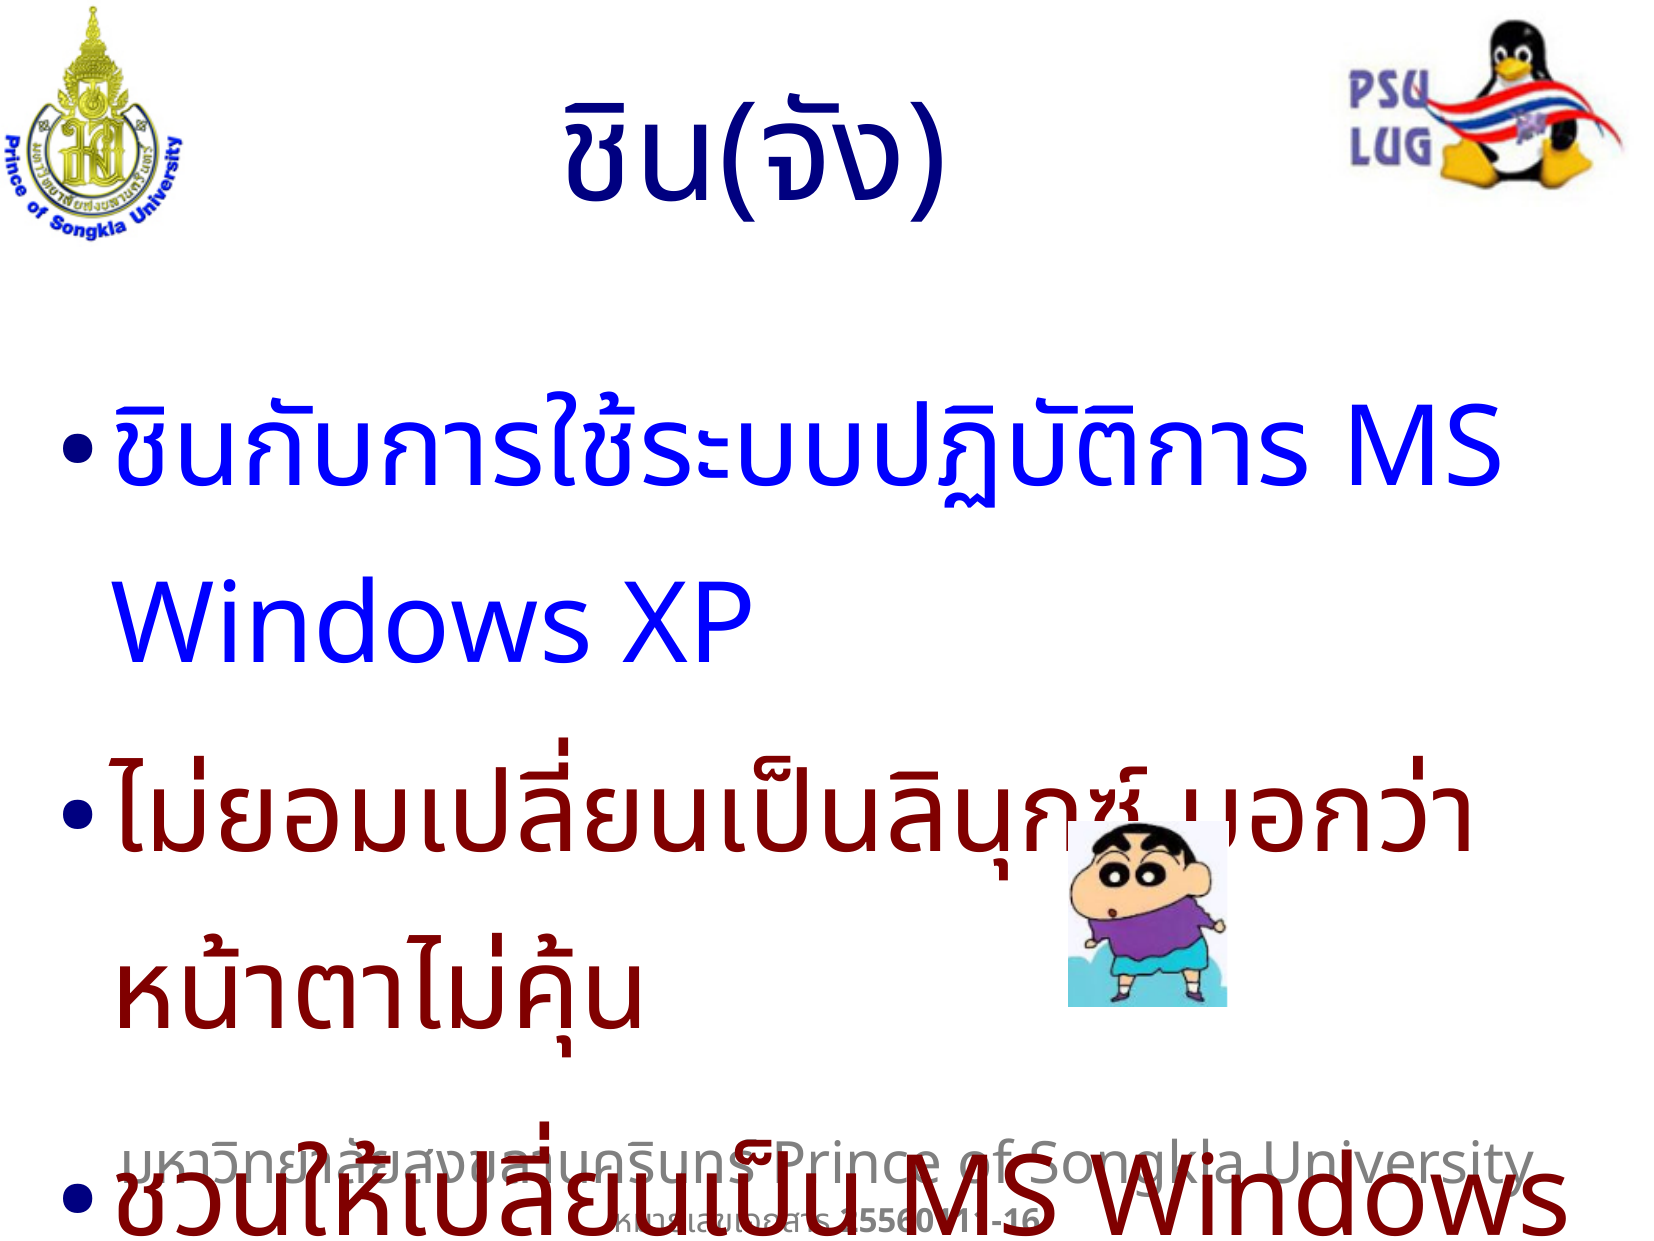

# ชิน(จัง)
ชินกับการใช้ระบบปฏิบัติการ MS Windows XP
ไม่ยอมเปลี่ยนเป็นลินุกซ์ บอกว่าหน้าตาไม่คุ้น
ชวนให้เปลี่ยนเป็น MS Windows 7 ก็ไม่ยอม
บอกว่าหน้าตาไม่คุ้นเหมือนกัน